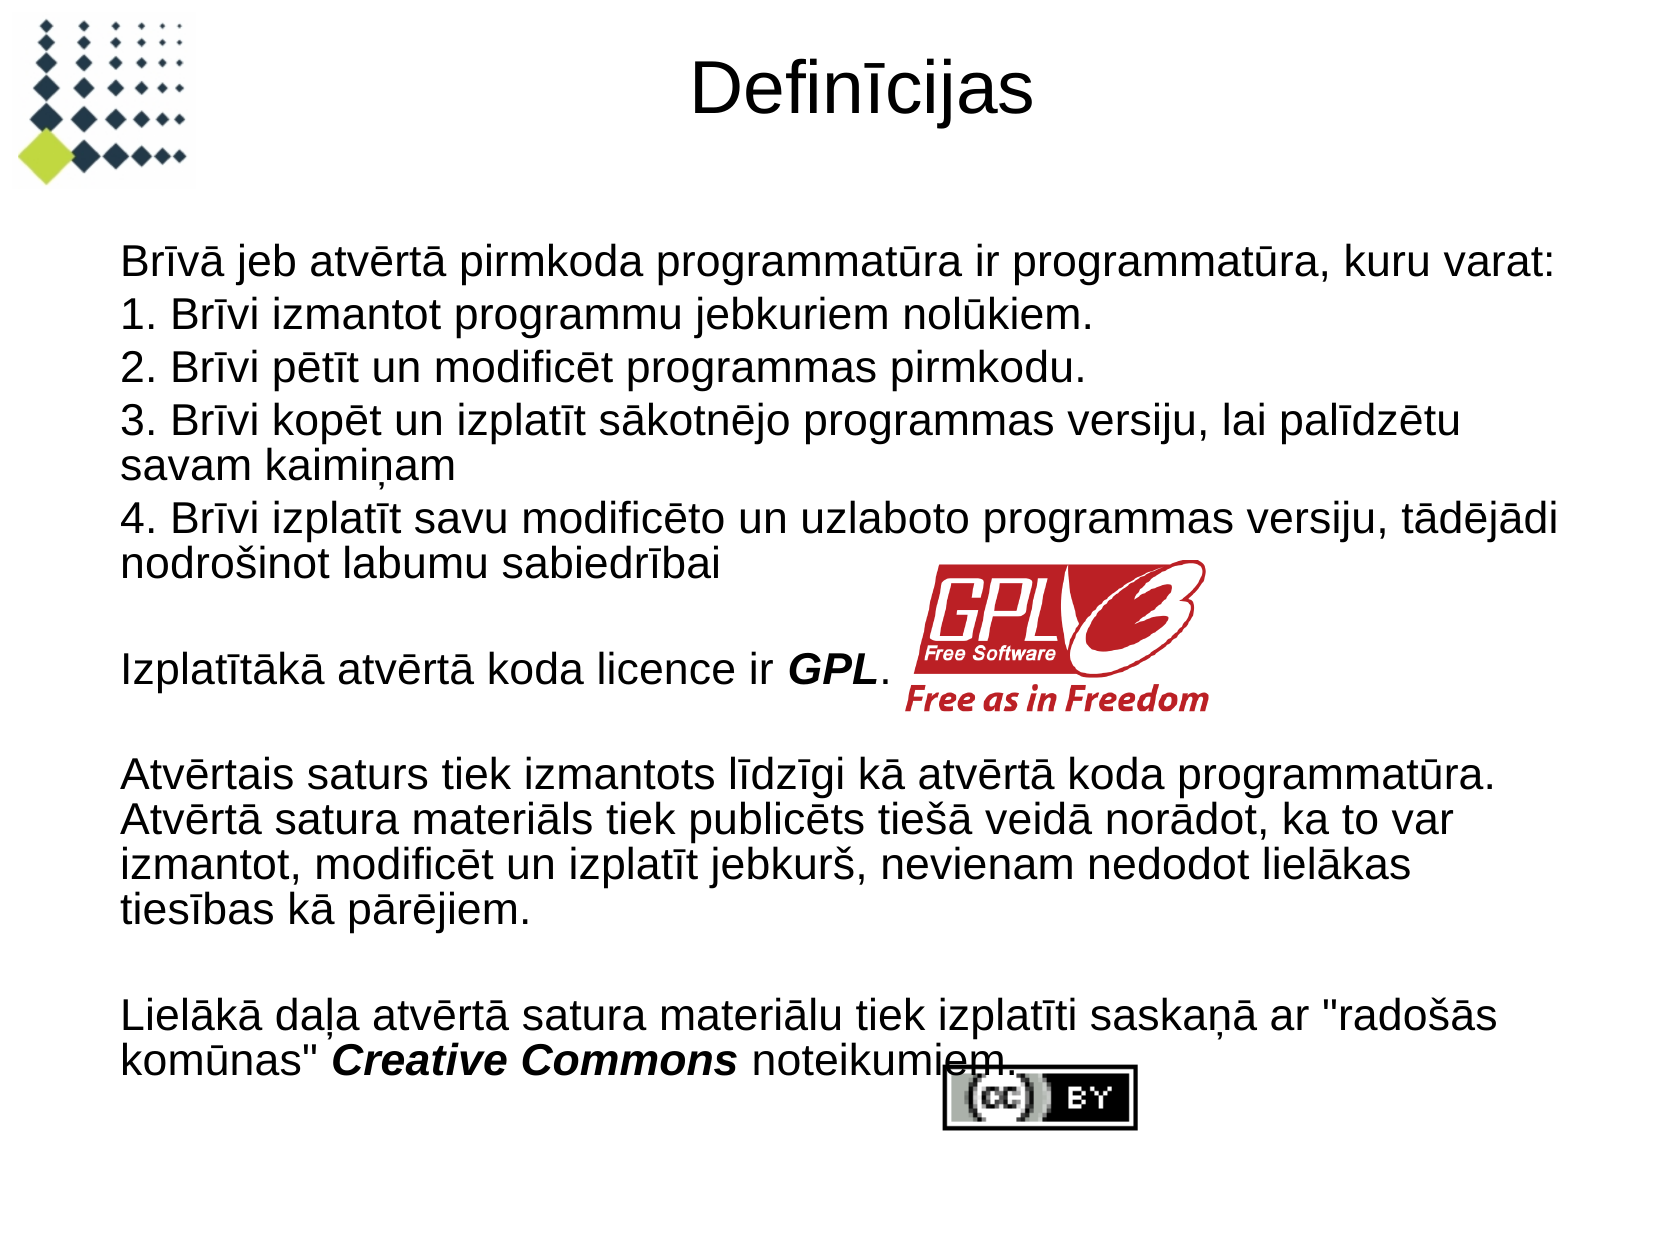

# Definīcijas
Brīvā jeb atvērtā pirmkoda programmatūra ir programmatūra, kuru varat:
1. Brīvi izmantot programmu jebkuriem nolūkiem.
2. Brīvi pētīt un modificēt programmas pirmkodu.
3. Brīvi kopēt un izplatīt sākotnējo programmas versiju, lai palīdzētu savam kaimiņam
4. Brīvi izplatīt savu modificēto un uzlaboto programmas versiju, tādējādi nodrošinot labumu sabiedrībai
Izplatītākā atvērtā koda licence ir GPL.
Atvērtais saturs tiek izmantots līdzīgi kā atvērtā koda programmatūra. Atvērtā satura materiāls tiek publicēts tiešā veidā norādot, ka to var izmantot, modificēt un izplatīt jebkurš, nevienam nedodot lielākas tiesības kā pārējiem.
Lielākā daļa atvērtā satura materiālu tiek izplatīti saskaņā ar "radošās komūnas" Creative Commons noteikumiem.